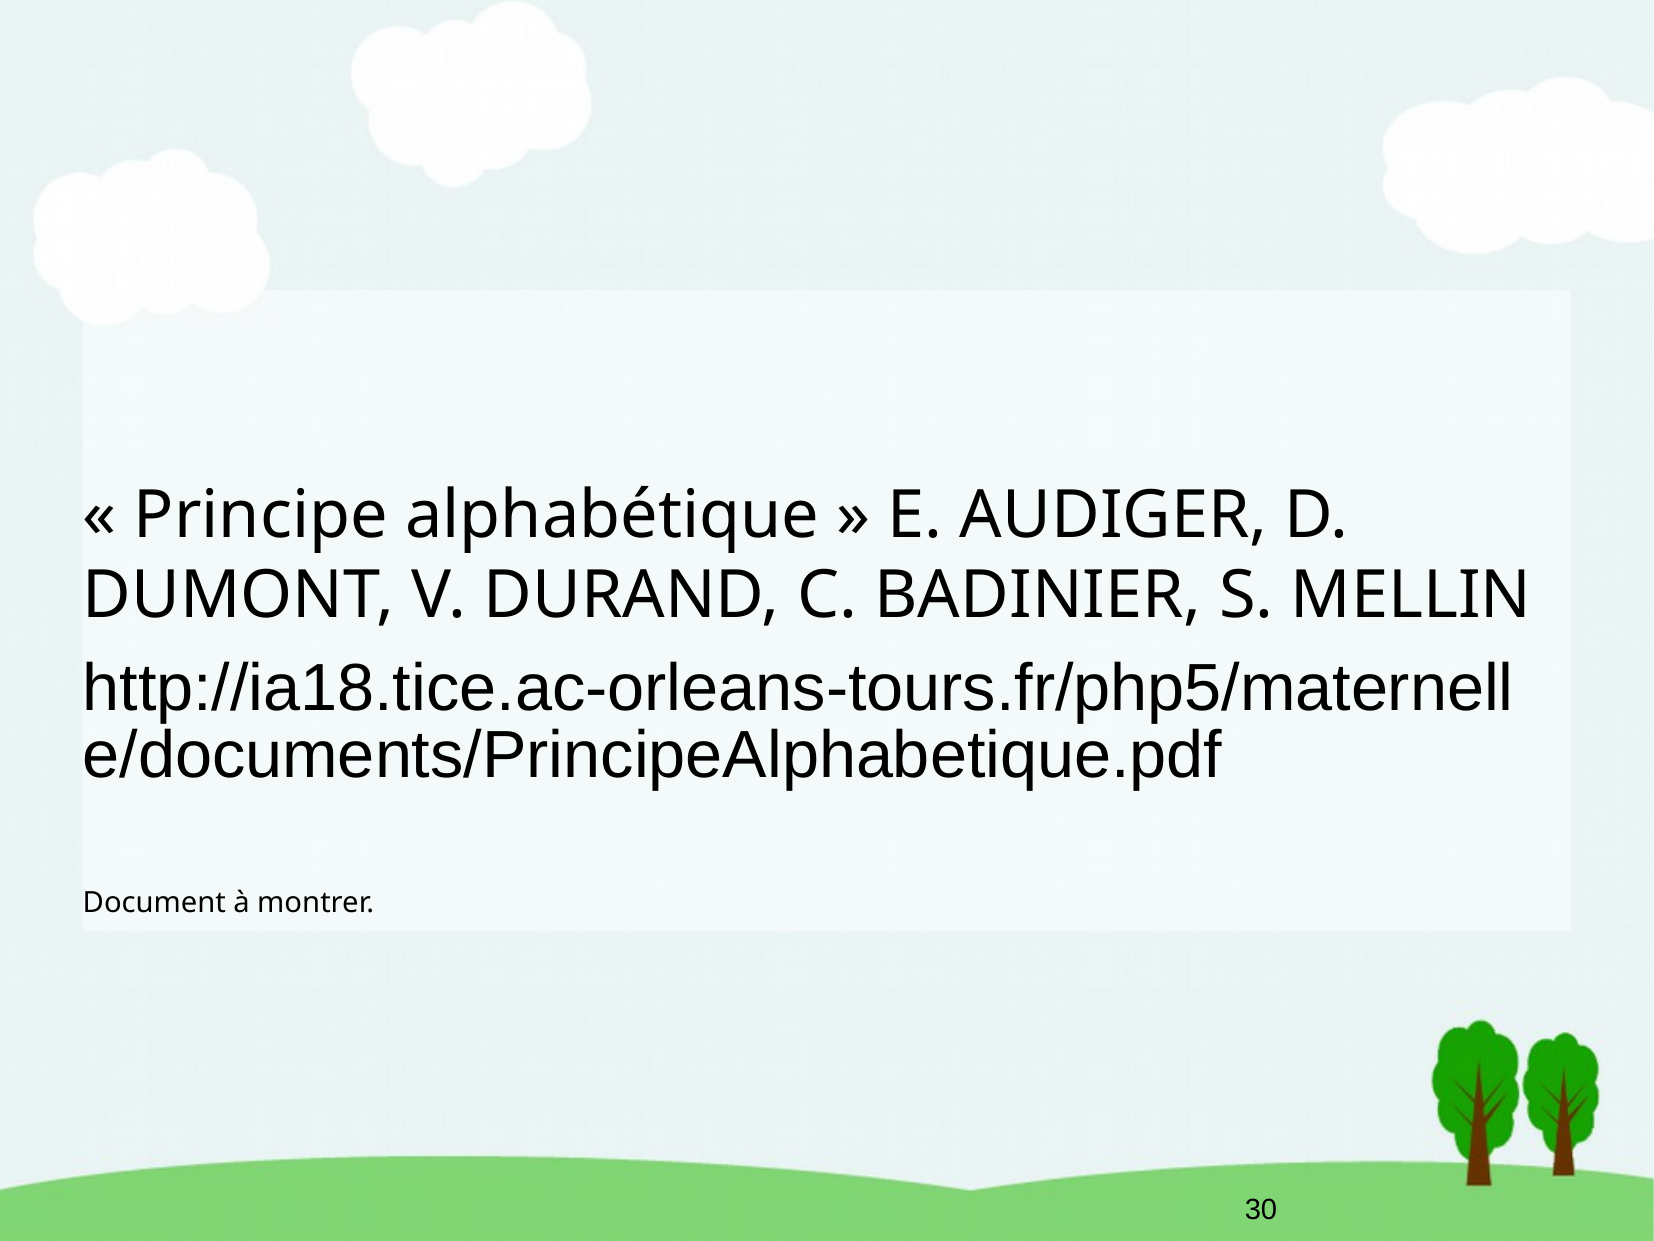

# « Principe alphabétique » E. AUDIGER, D. DUMONT, V. DURAND, C. BADINIER, S. MELLIN
http://ia18.tice.ac-orleans-tours.fr/php5/maternelle/documents/PrincipeAlphabetique.pdf
Document à montrer.